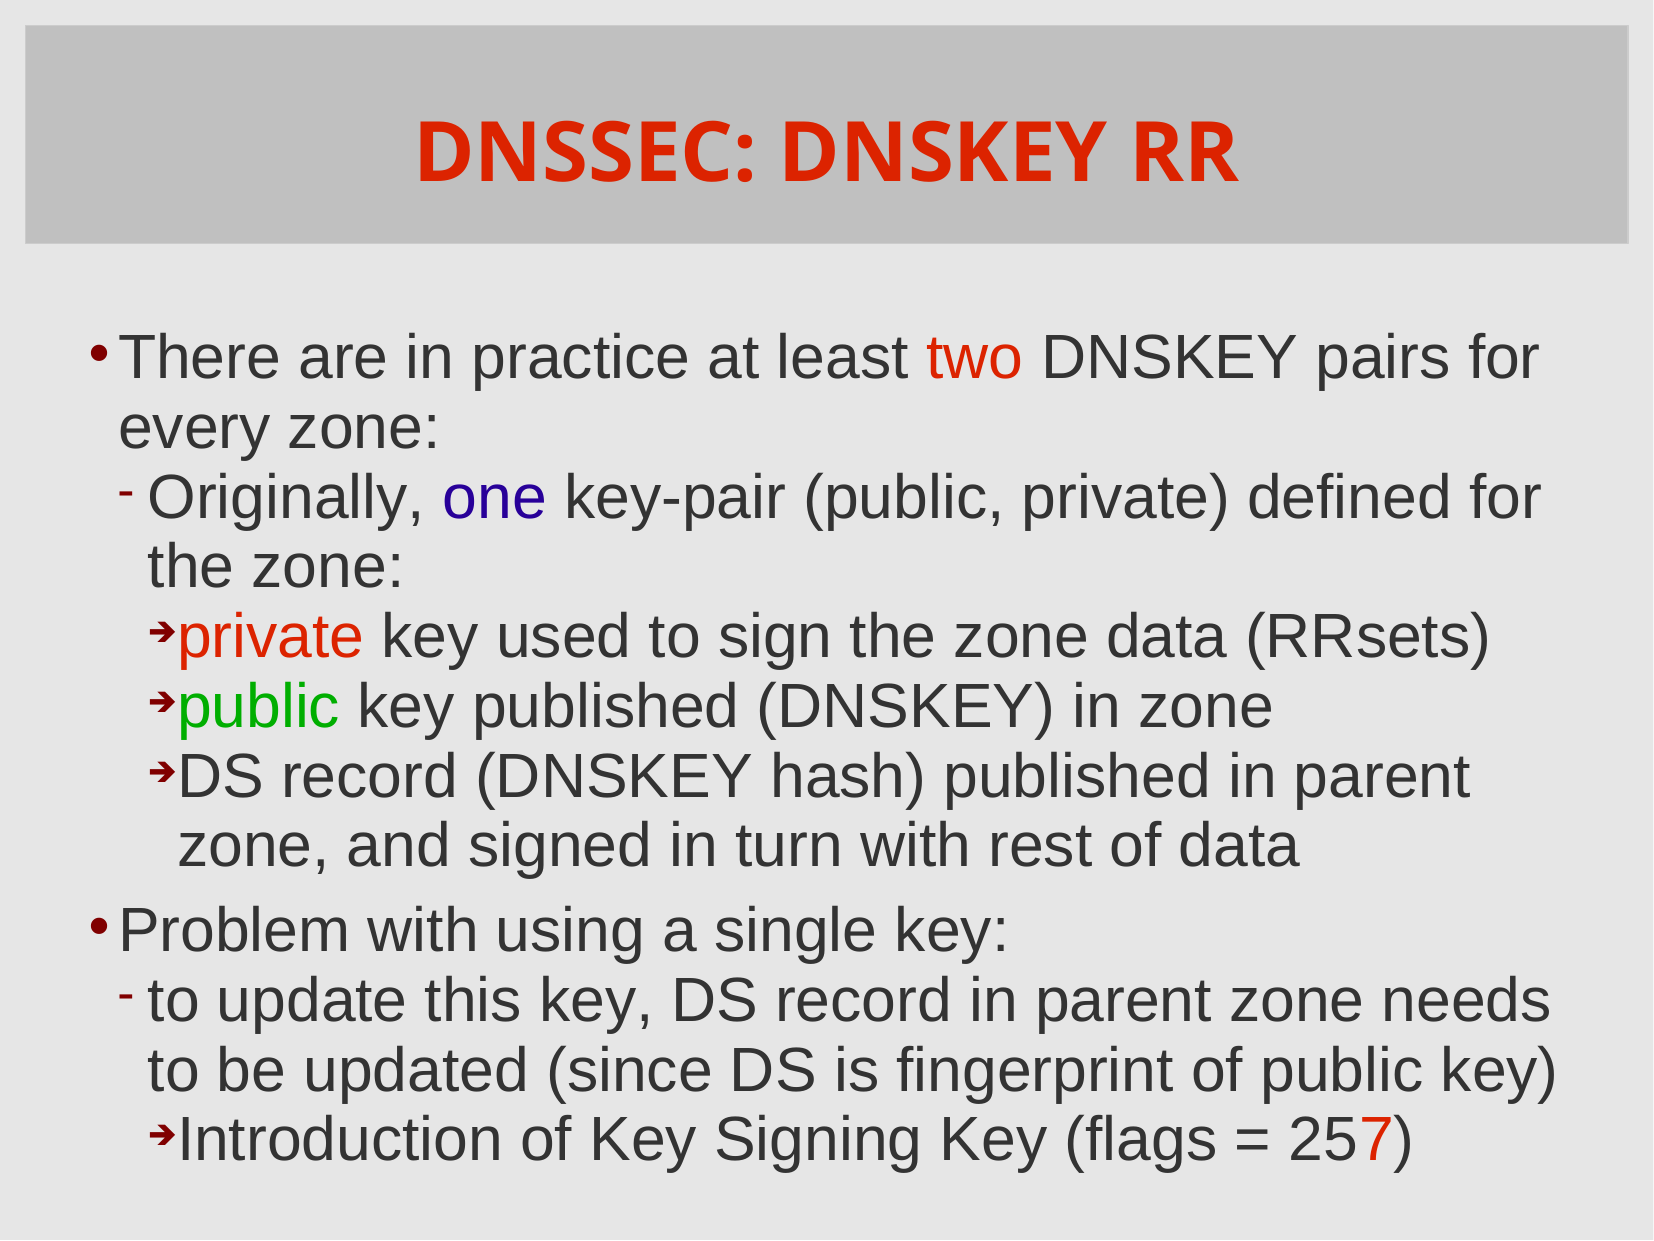

# DNSSEC: DNSKEY RR
There are in practice at least two DNSKEY pairs for every zone:
Originally, one key-pair (public, private) defined for the zone:
private key used to sign the zone data (RRsets)
public key published (DNSKEY) in zone
DS record (DNSKEY hash) published in parent zone, and signed in turn with rest of data
Problem with using a single key:
to update this key, DS record in parent zone needs to be updated (since DS is fingerprint of public key)
Introduction of Key Signing Key (flags = 257)